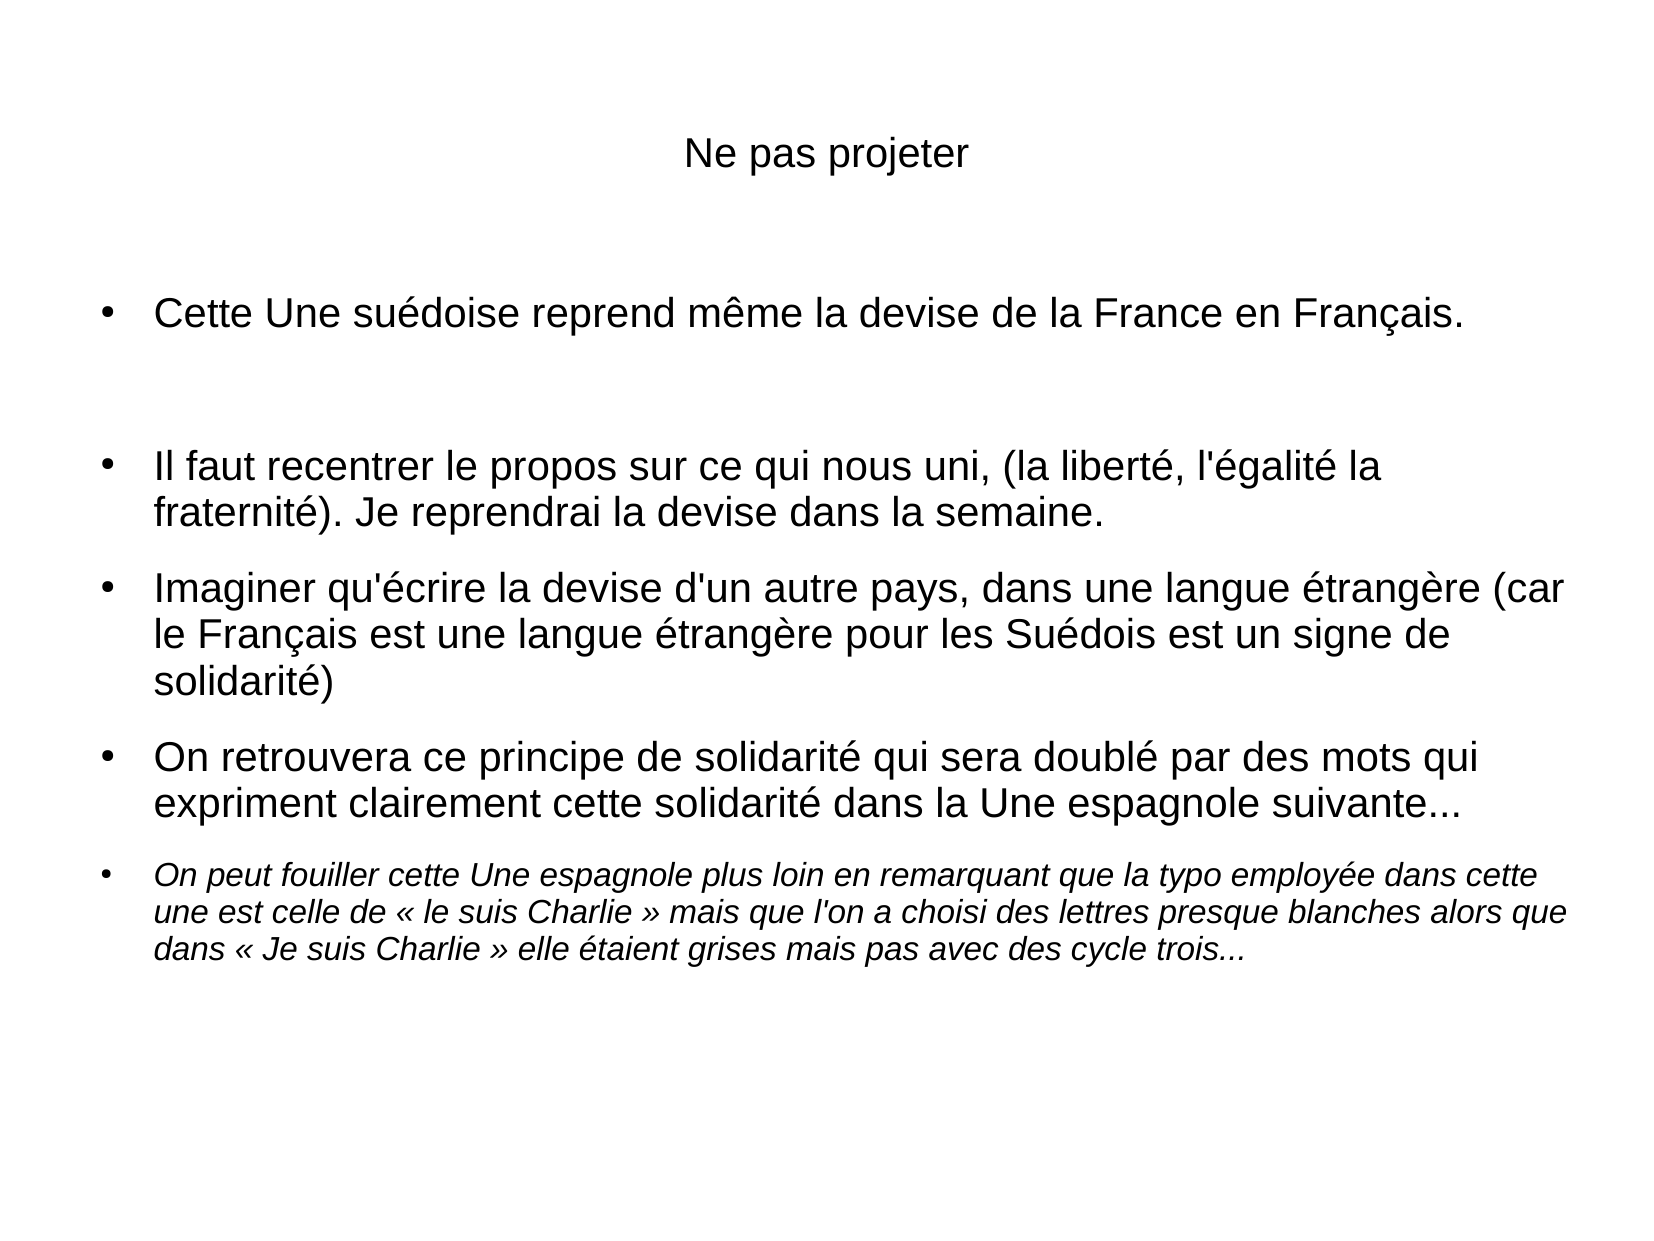

# Ne pas projeter
Cette Une suédoise reprend même la devise de la France en Français.
Il faut recentrer le propos sur ce qui nous uni, (la liberté, l'égalité la fraternité). Je reprendrai la devise dans la semaine.
Imaginer qu'écrire la devise d'un autre pays, dans une langue étrangère (car le Français est une langue étrangère pour les Suédois est un signe de solidarité)
On retrouvera ce principe de solidarité qui sera doublé par des mots qui expriment clairement cette solidarité dans la Une espagnole suivante...
On peut fouiller cette Une espagnole plus loin en remarquant que la typo employée dans cette une est celle de « le suis Charlie » mais que l'on a choisi des lettres presque blanches alors que dans « Je suis Charlie » elle étaient grises mais pas avec des cycle trois...